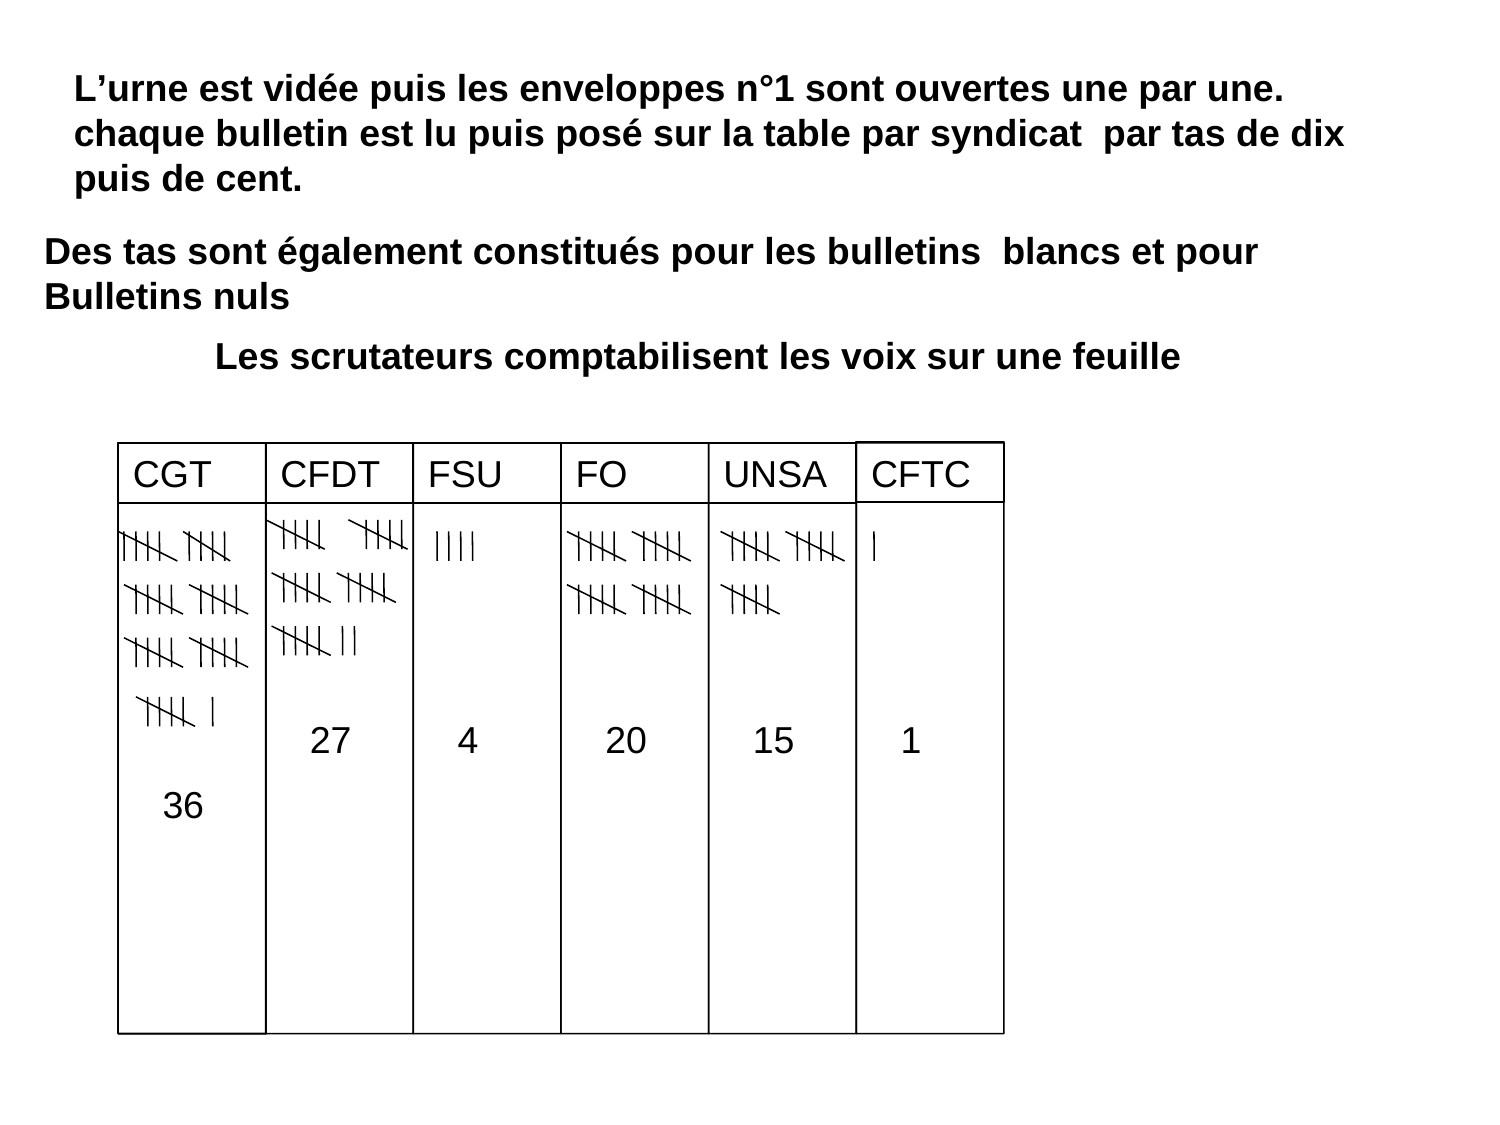

L’urne est vidée puis les enveloppes n°1 sont ouvertes une par une.
chaque bulletin est lu puis posé sur la table par syndicat par tas de dix
puis de cent.
Des tas sont également constitués pour les bulletins blancs et pour
Bulletins nuls
Les scrutateurs comptabilisent les voix sur une feuille
CFTC
CGT
CFDT
FSU
FO
UNSA
27
4
20
15
1
36